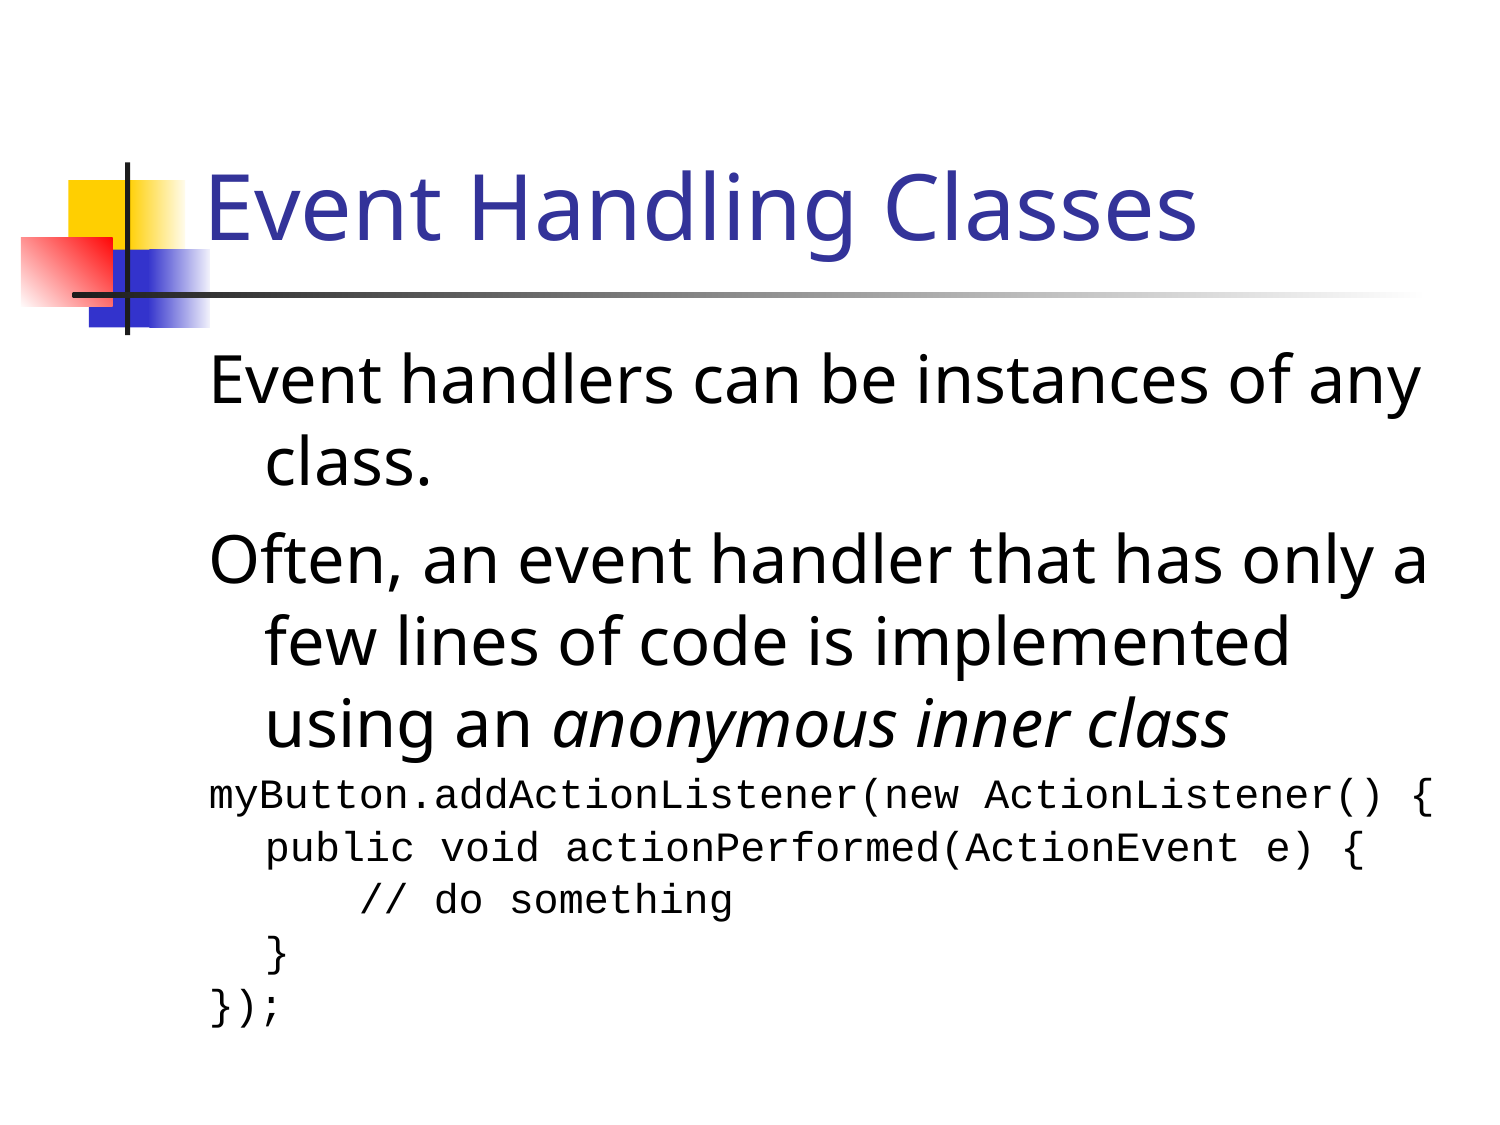

# Event Handling Classes
Event handlers can be instances of any class.
Often, an event handler that has only a few lines of code is implemented using an anonymous inner class
myButton.addActionListener(new ActionListener() {
	public void actionPerformed(ActionEvent e) {
		// do something
	}
});